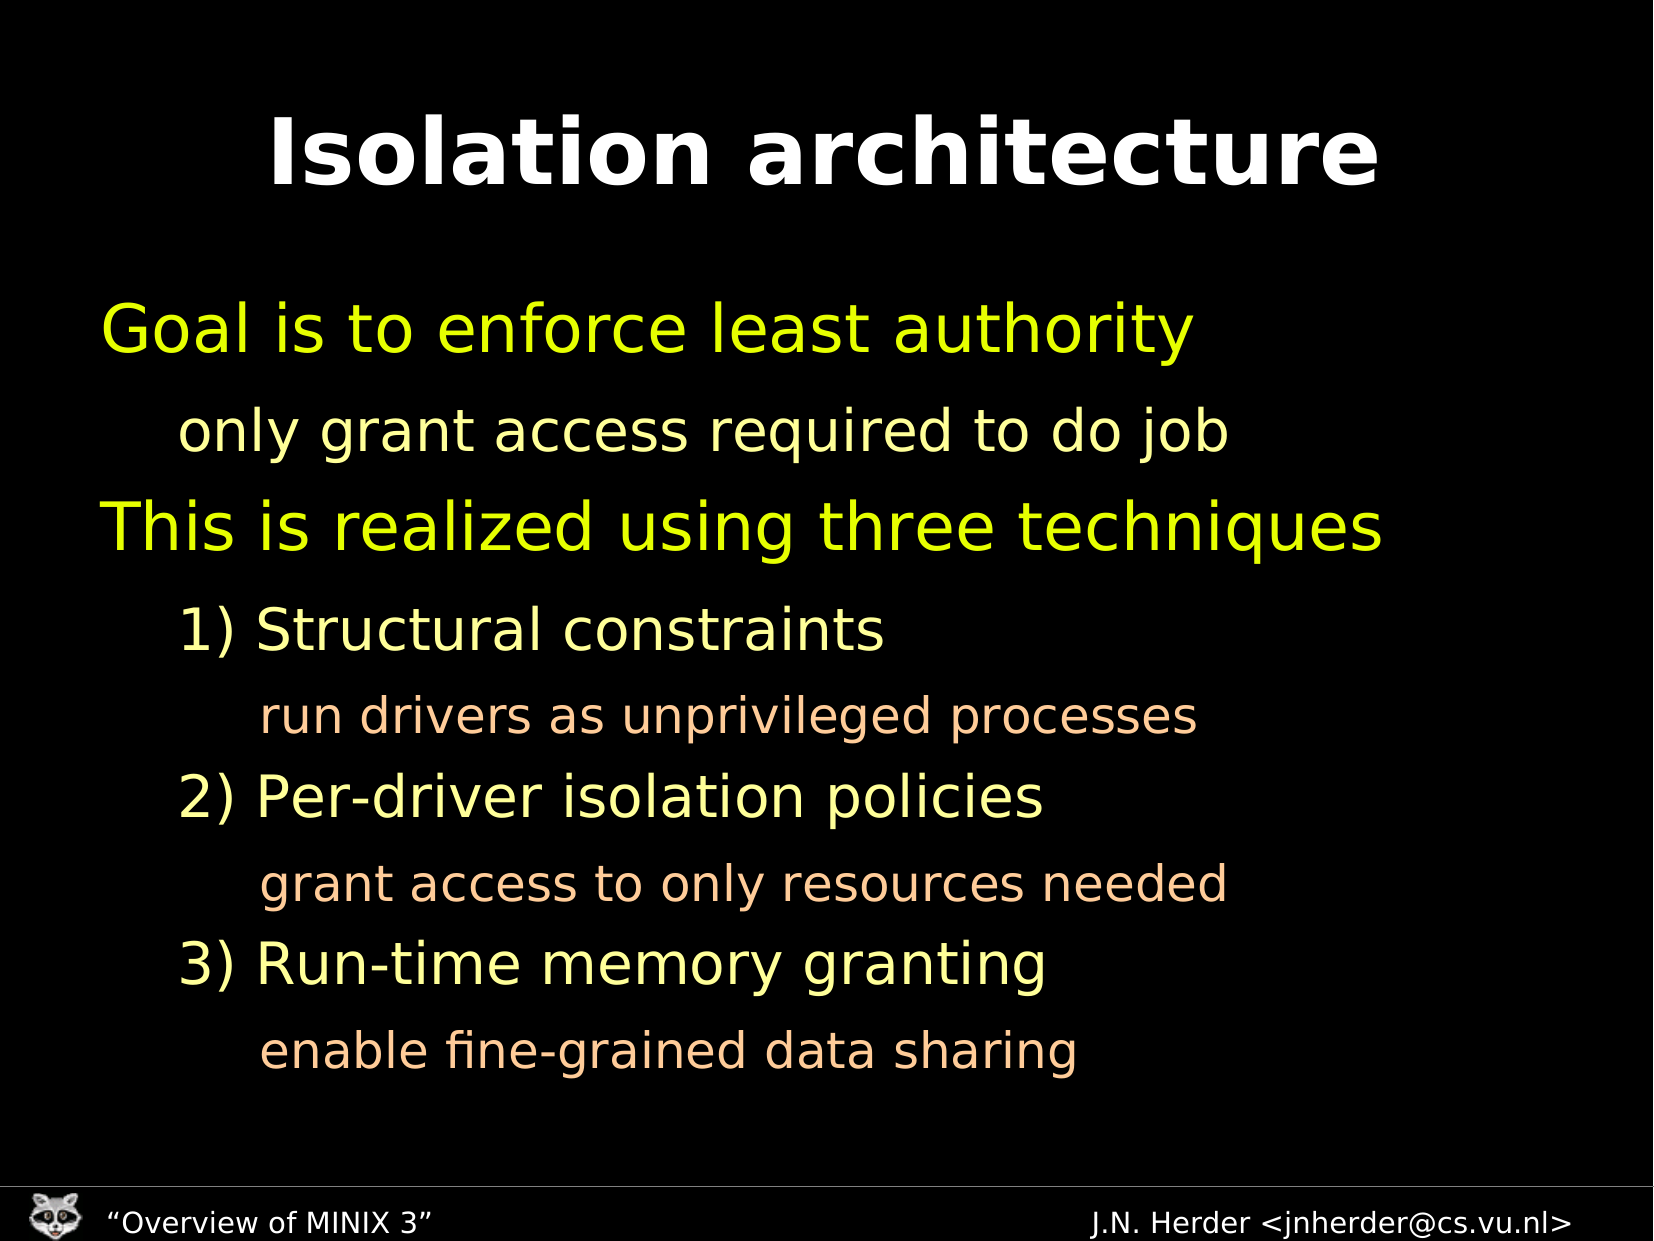

# Isolation architecture
Goal is to enforce least authority
only grant access required to do job
This is realized using three techniques
1) Structural constraints
run drivers as unprivileged processes
2) Per-driver isolation policies
grant access to only resources needed
3) Run-time memory granting
enable fine-grained data sharing